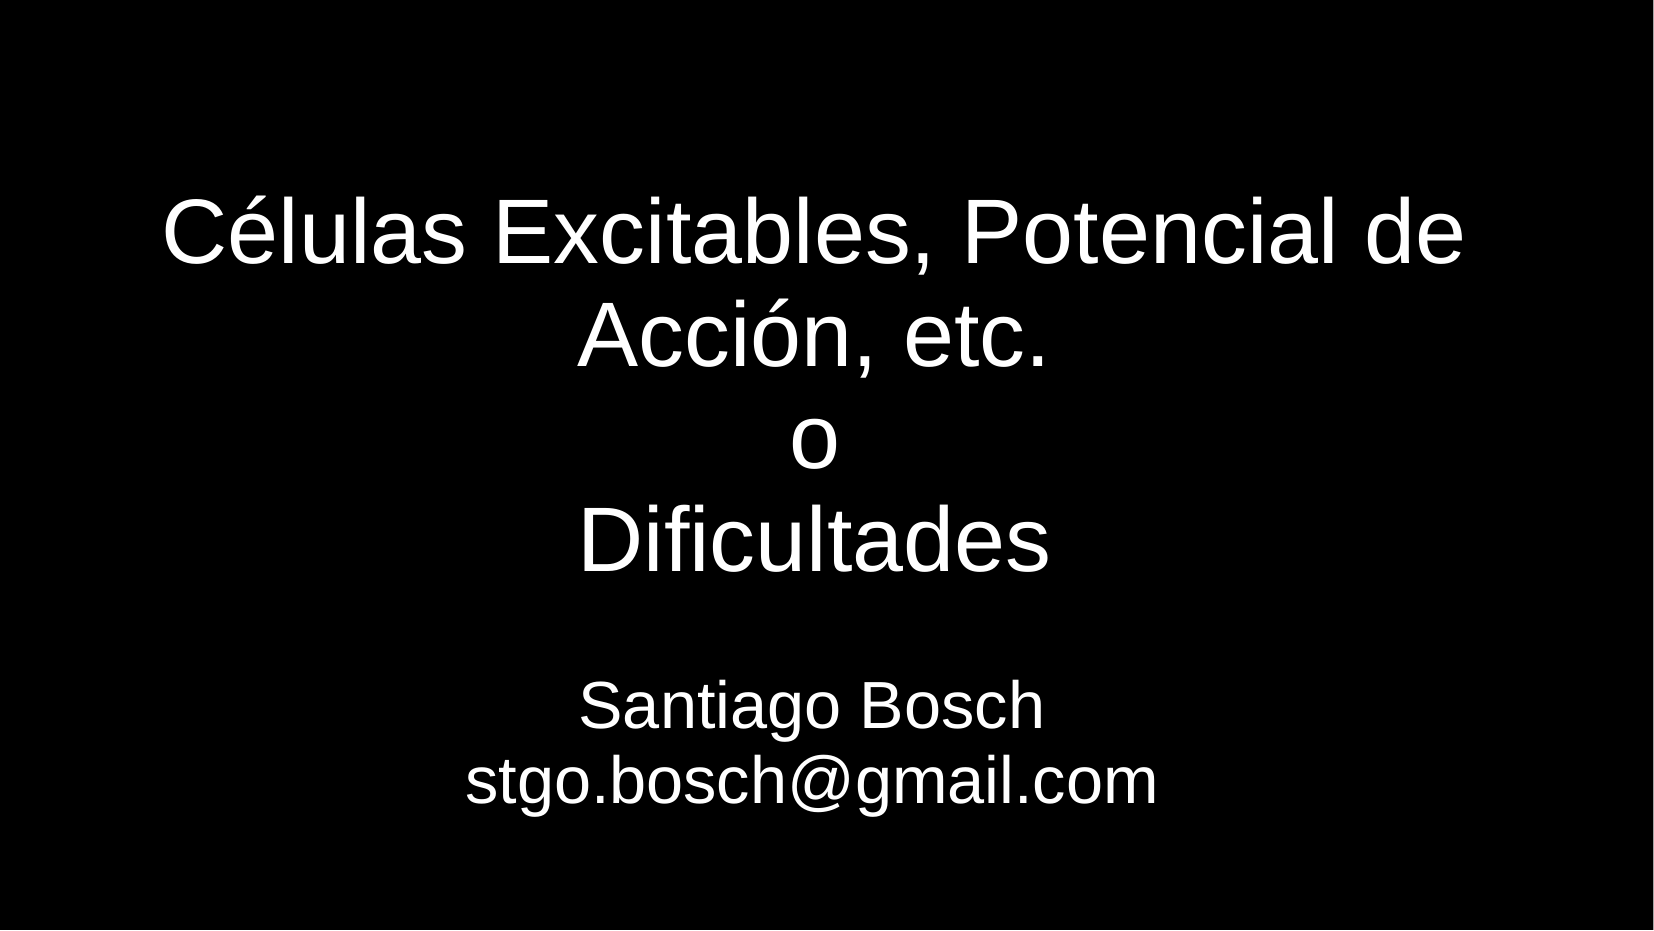

# Células Excitables, Potencial de Acción, etc. o Dificultades
Santiago Bosch
stgo.bosch@gmail.com